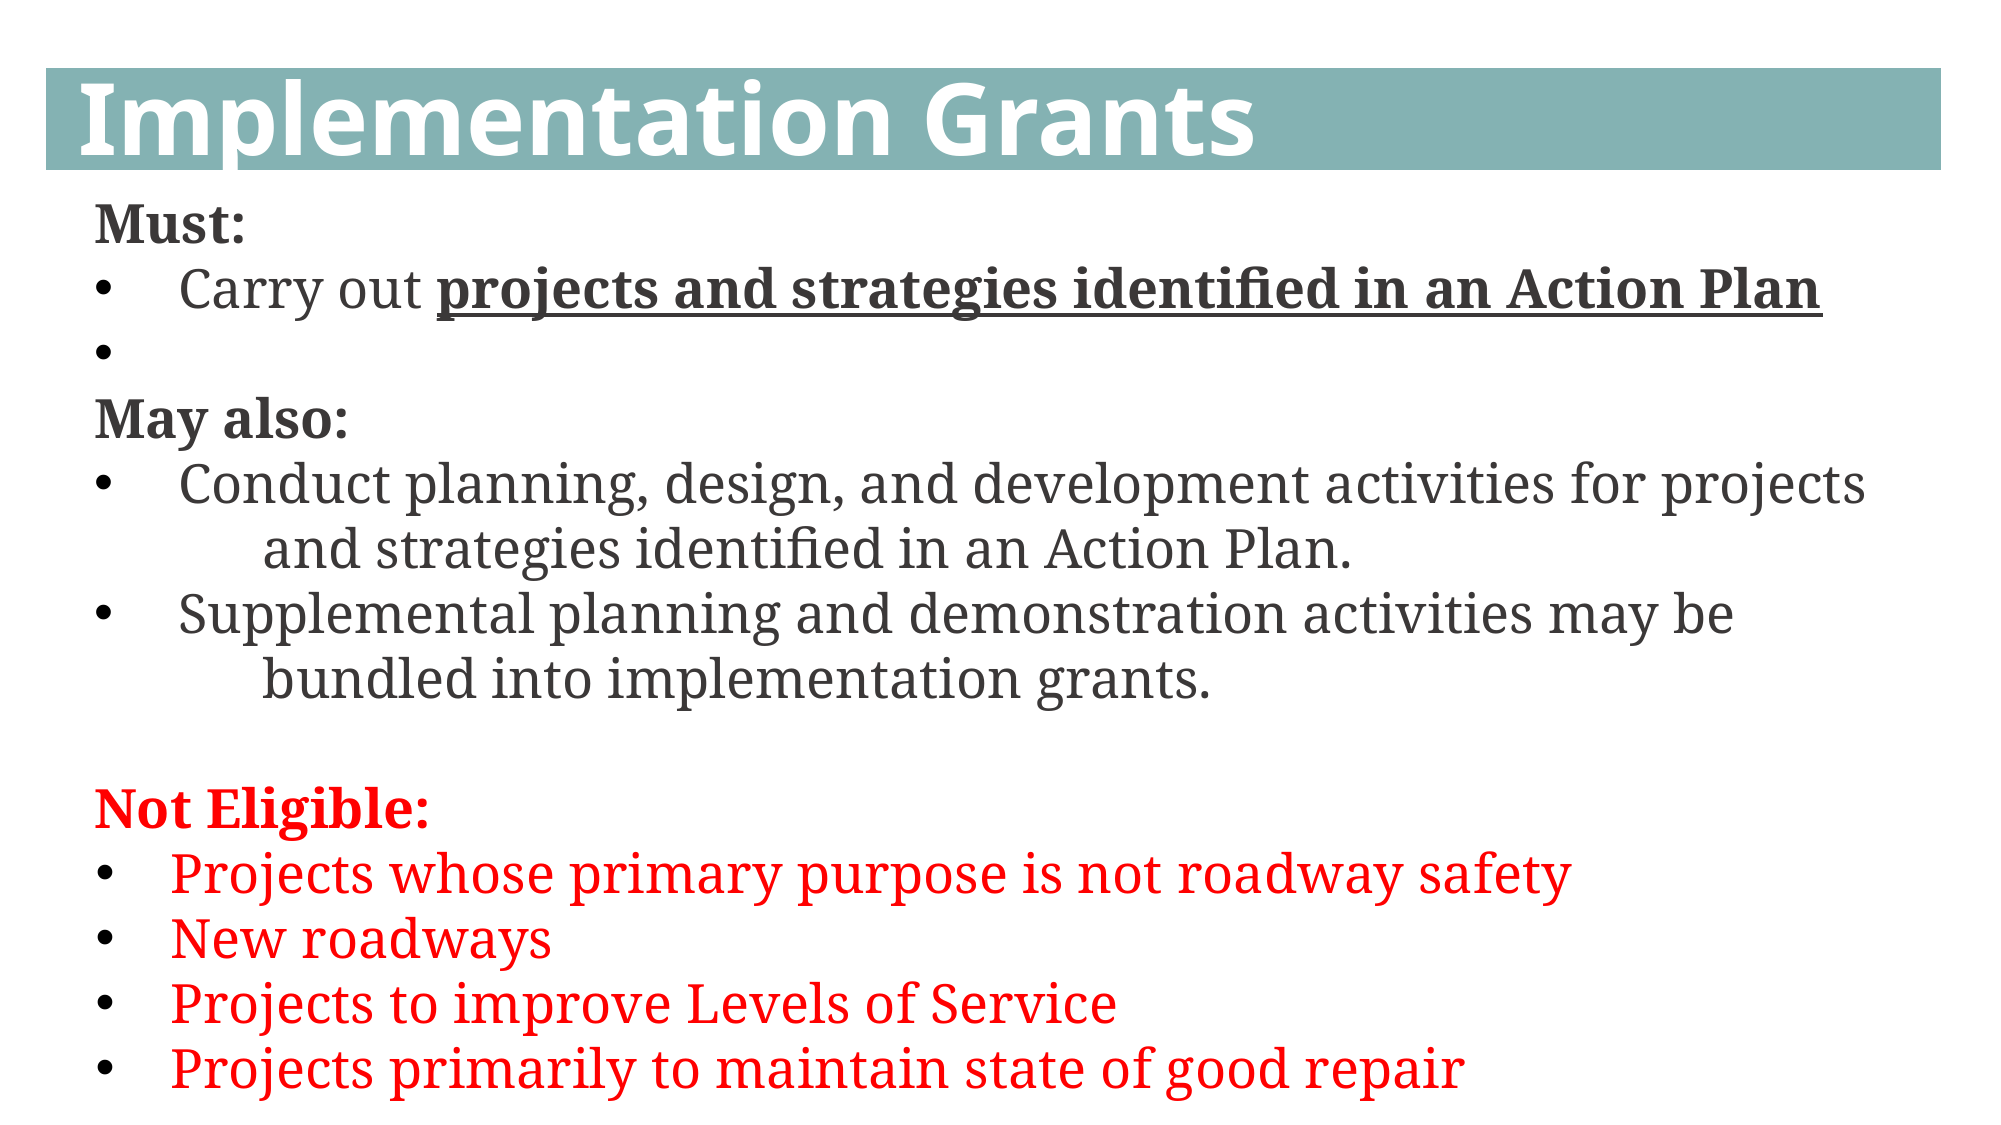

Implementation Grants
Must:
Carry out projects and strategies identified in an Action Plan
May also:
Conduct planning, design, and development activities for projects and strategies identified in an Action Plan.
Supplemental planning and demonstration activities may be bundled into implementation grants.
Not Eligible:
Projects whose primary purpose is not roadway safety
New roadways
Projects to improve Levels of Service
Projects primarily to maintain state of good repair